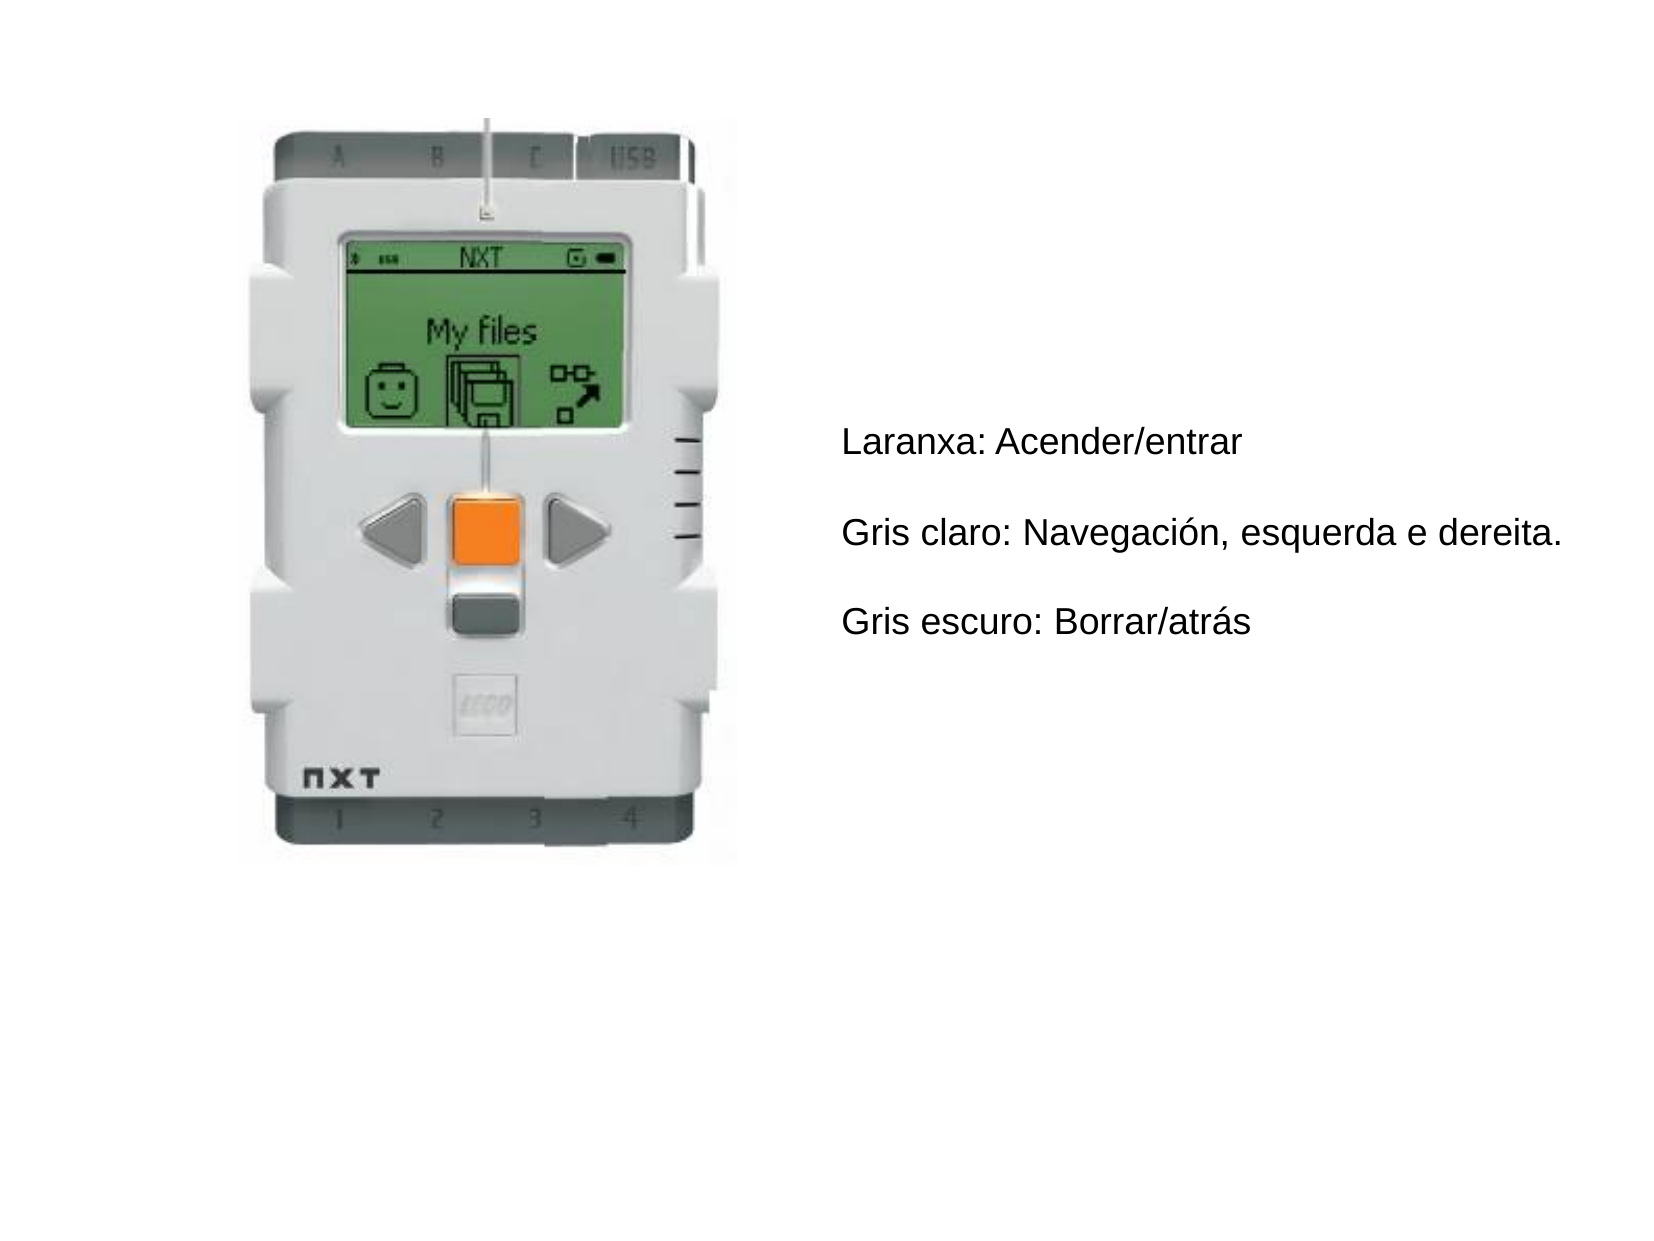

Laranxa: Acender/entrar
Gris claro: Navegación, esquerda e dereita.
Gris escuro: Borrar/atrás